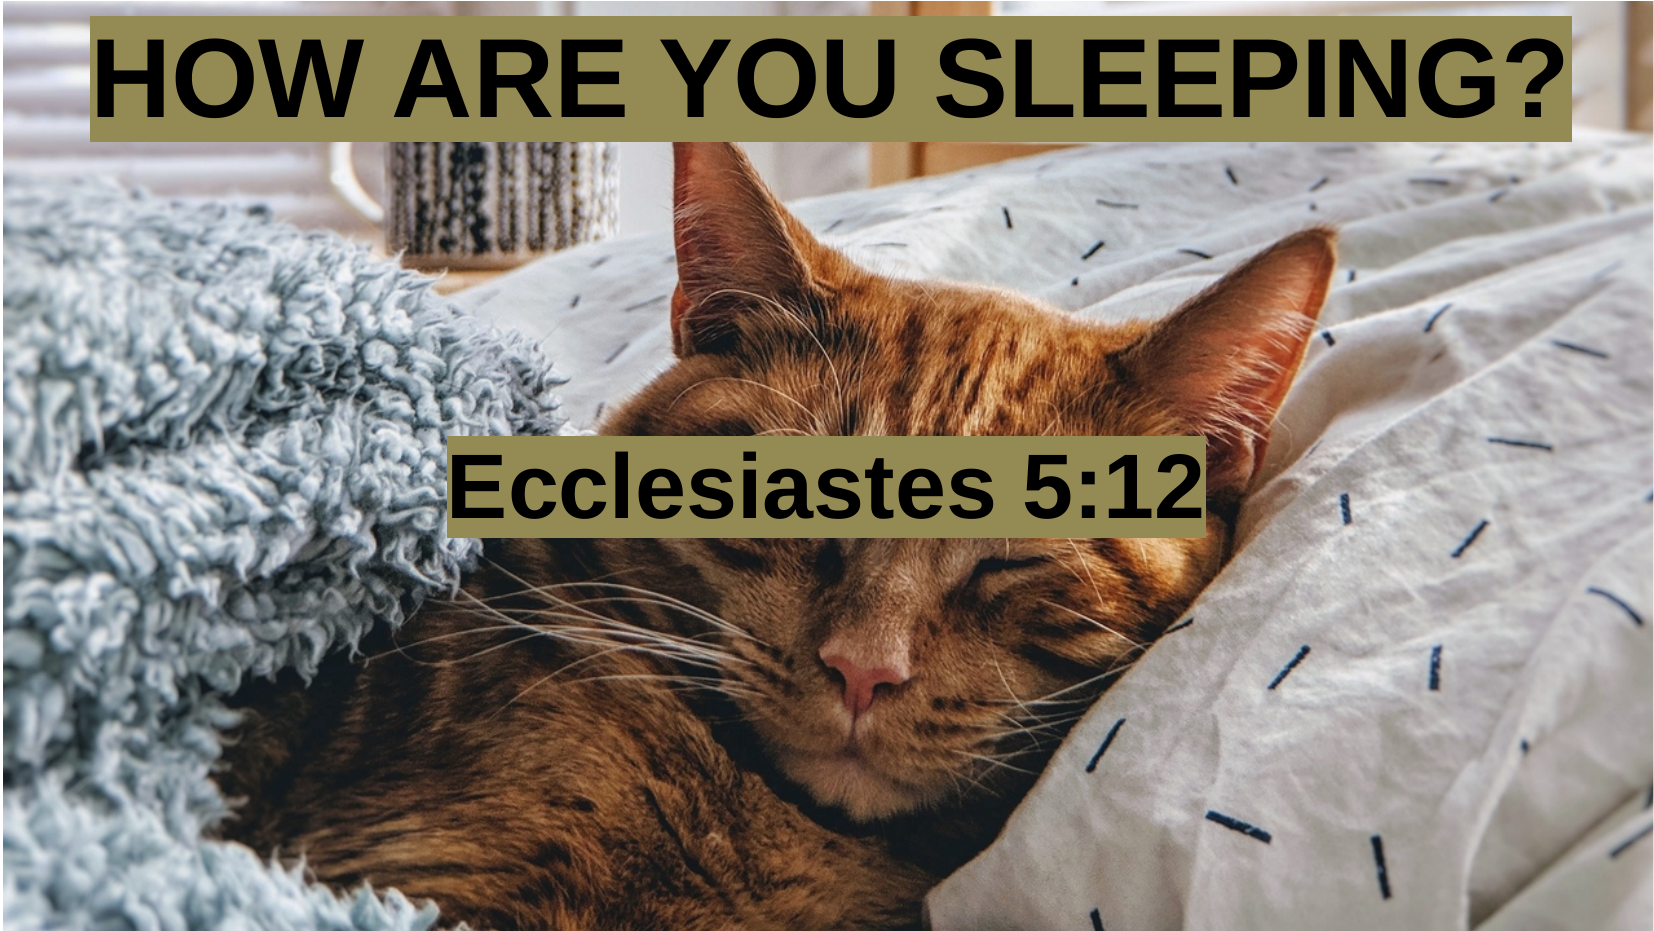

# HOW ARE YOU SLEEPING?
Ecclesiastes 5:12